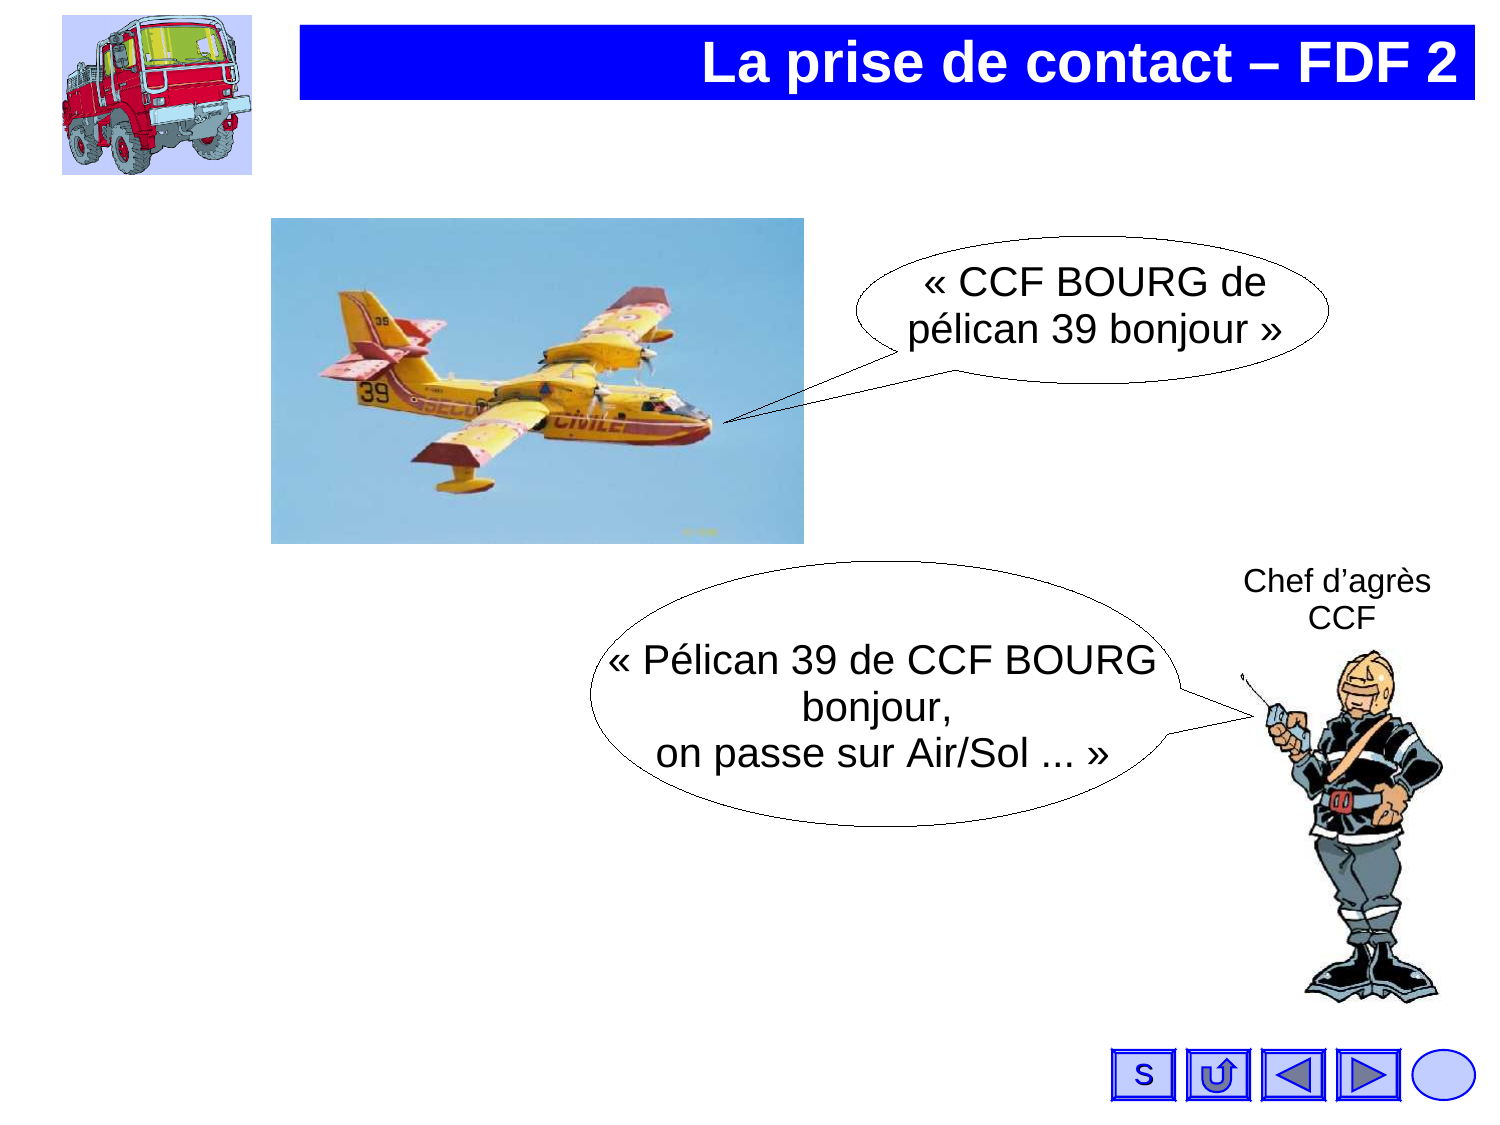

La prise de contact – FDF 2
« CCF BOURG de pélican 39 bonjour »
Chef d’agrès
 CCF
« Pélican 39 de CCF BOURG bonjour,
on passe sur Air/Sol ... »